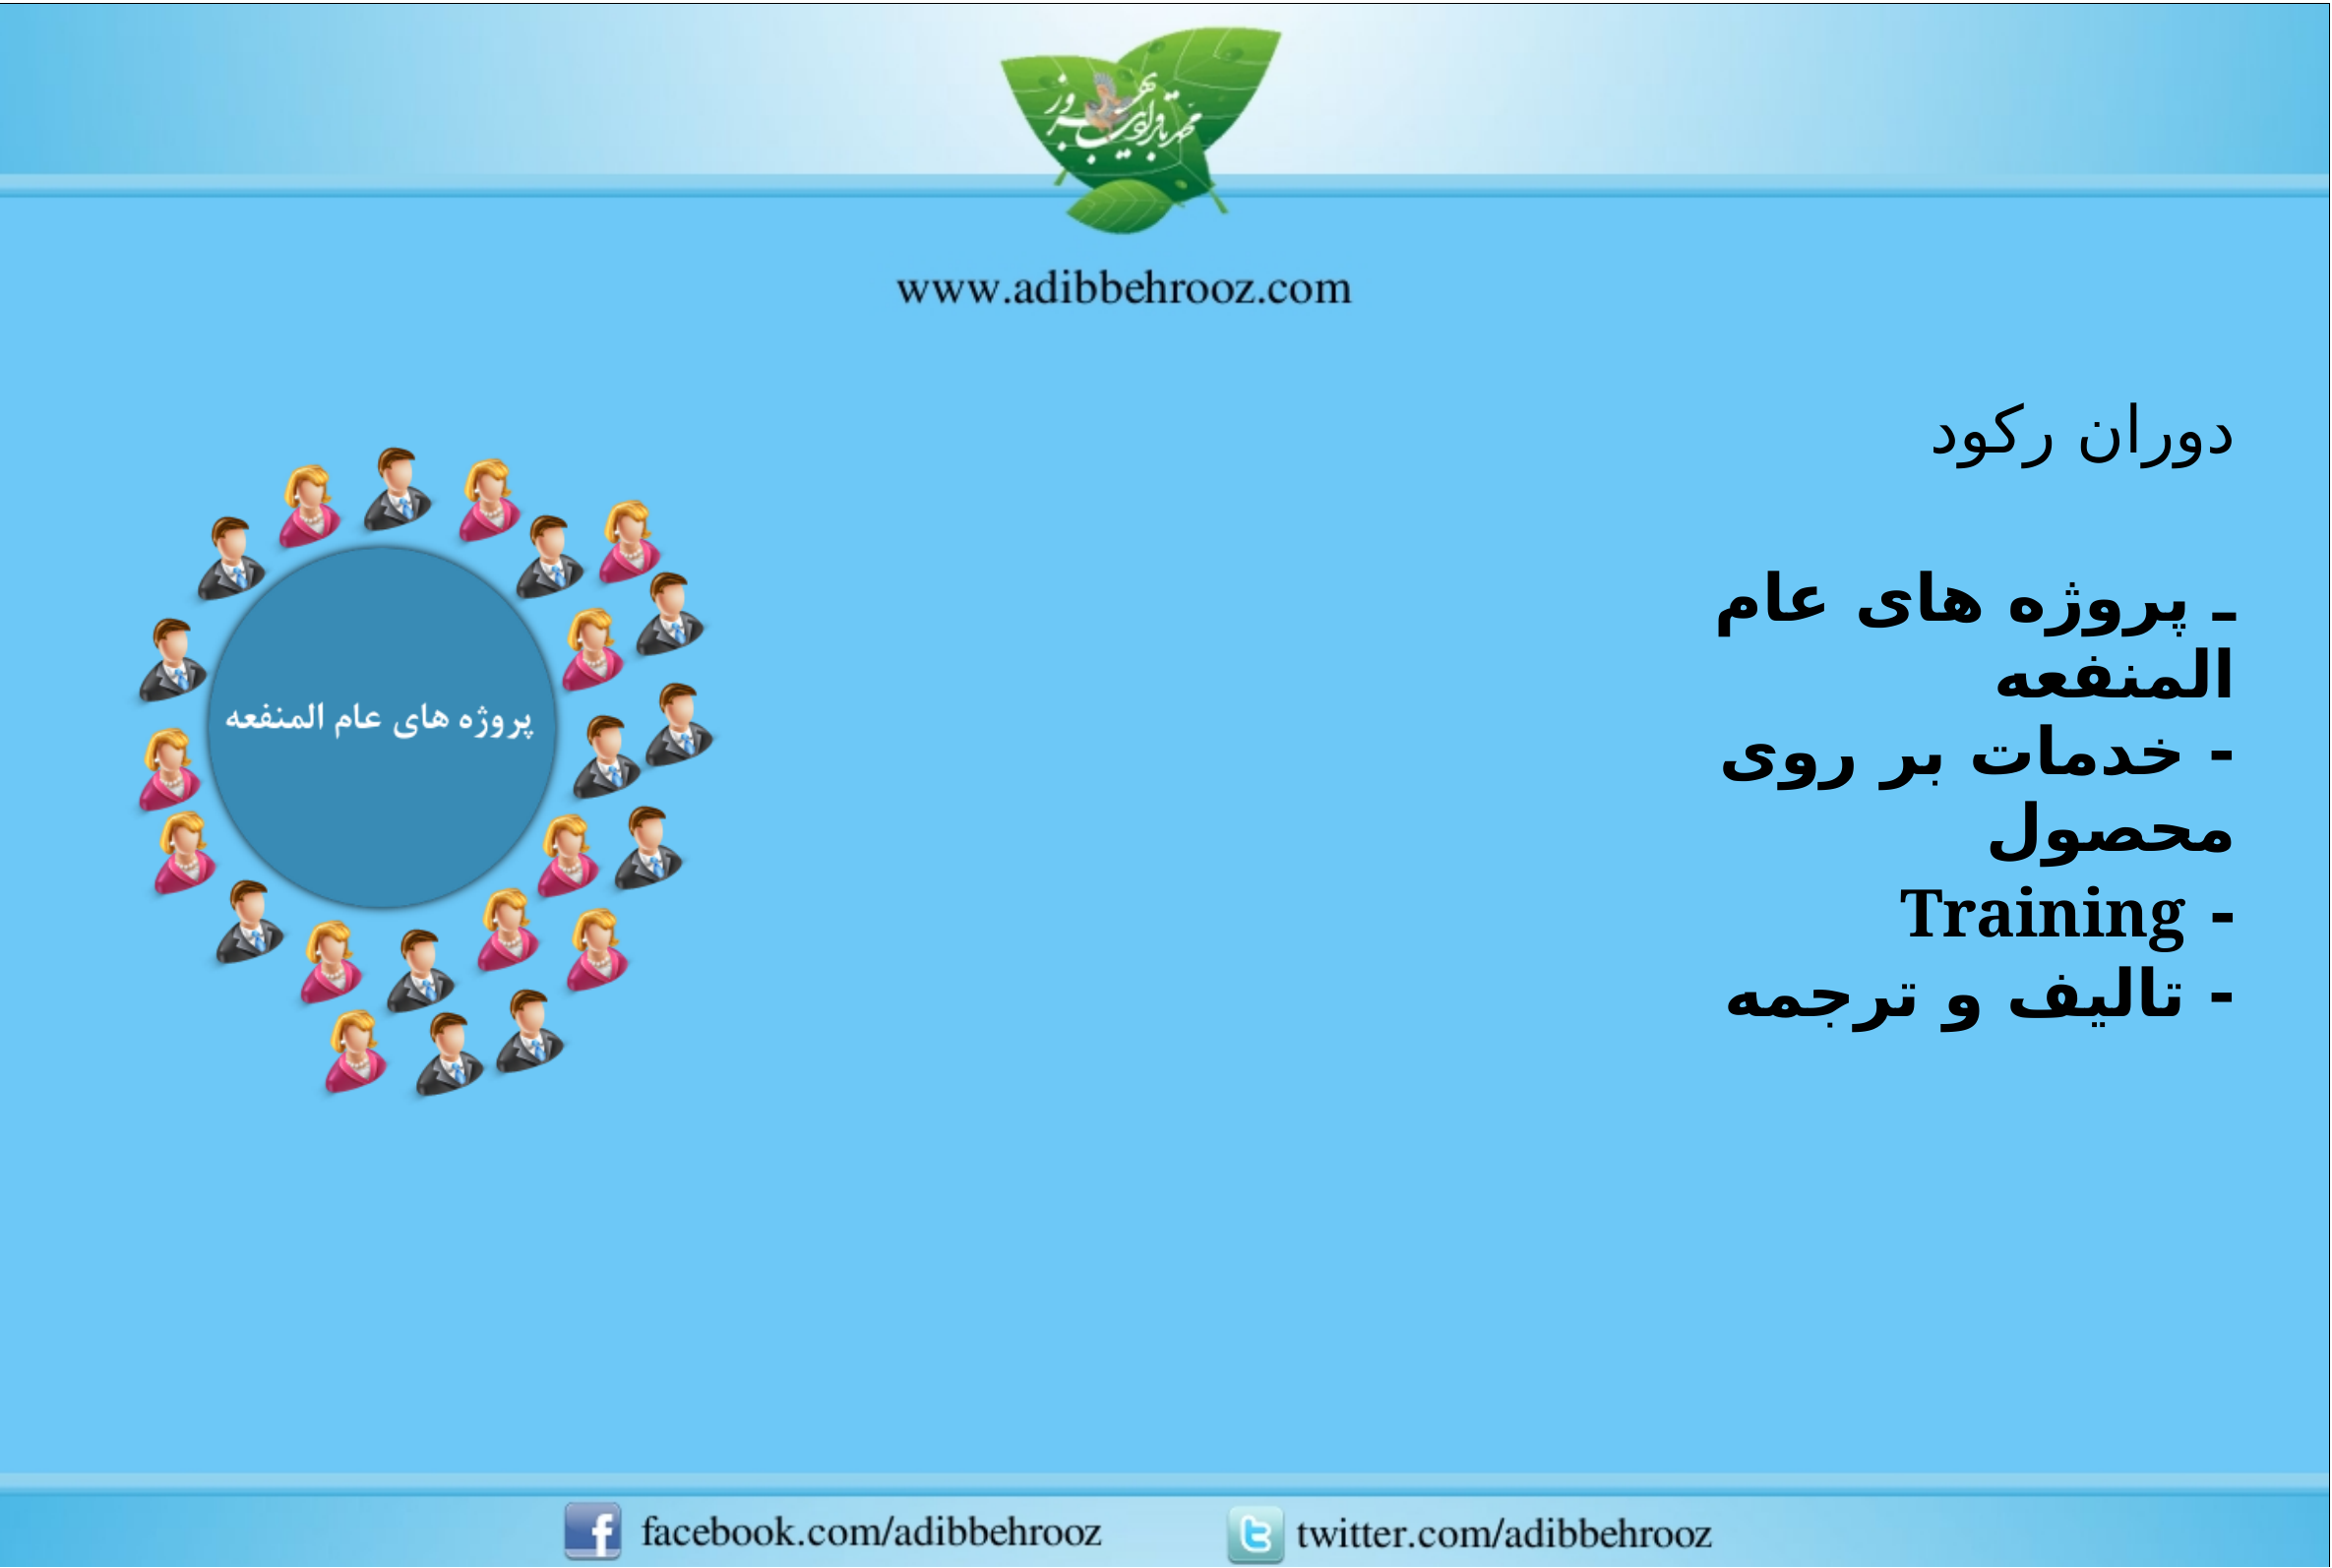

#
دوران رکود
ـ پروژه های عام المنفعه
- خدمات بر روی محصول
- Training
- تالیف و ترجمه